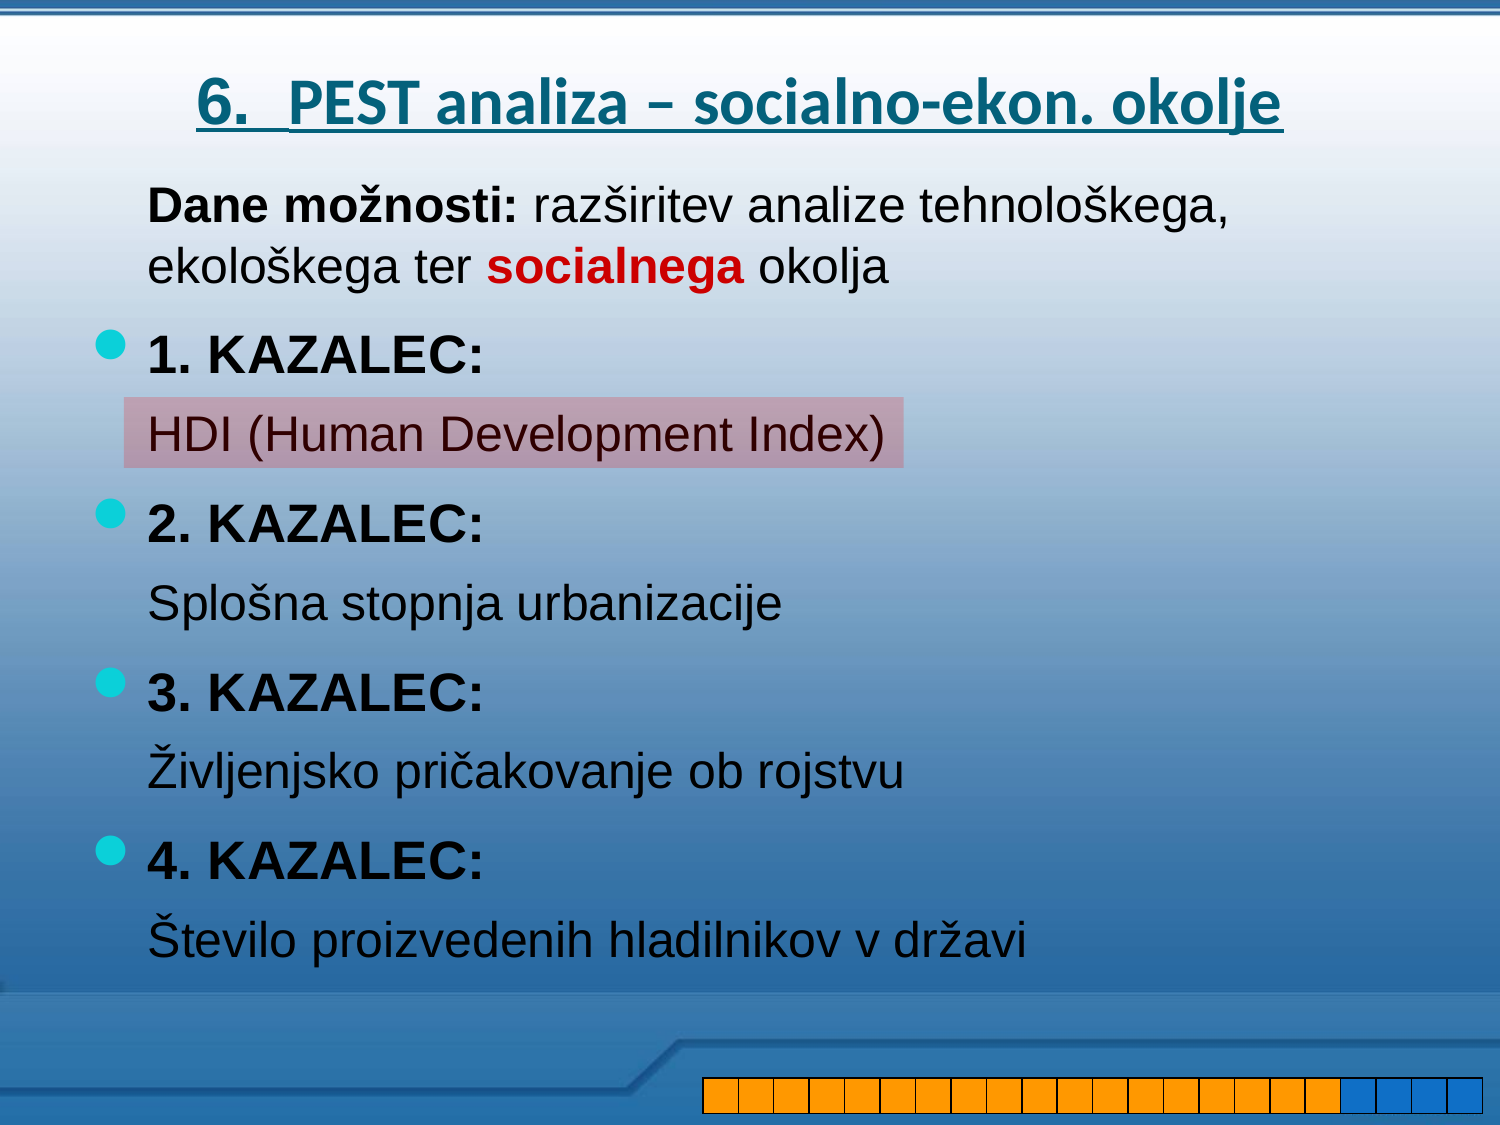

# 6. PEST analiza – socialno-ekon. okolje
	Dane možnosti: razširitev analize tehnološkega, ekološkega ter socialnega okolja
1. KAZALEC:
	HDI (Human Development Index)
2. KAZALEC:
	Splošna stopnja urbanizacije
3. KAZALEC:
	Življenjsko pričakovanje ob rojstvu
4. KAZALEC:
	Število proizvedenih hladilnikov v državi